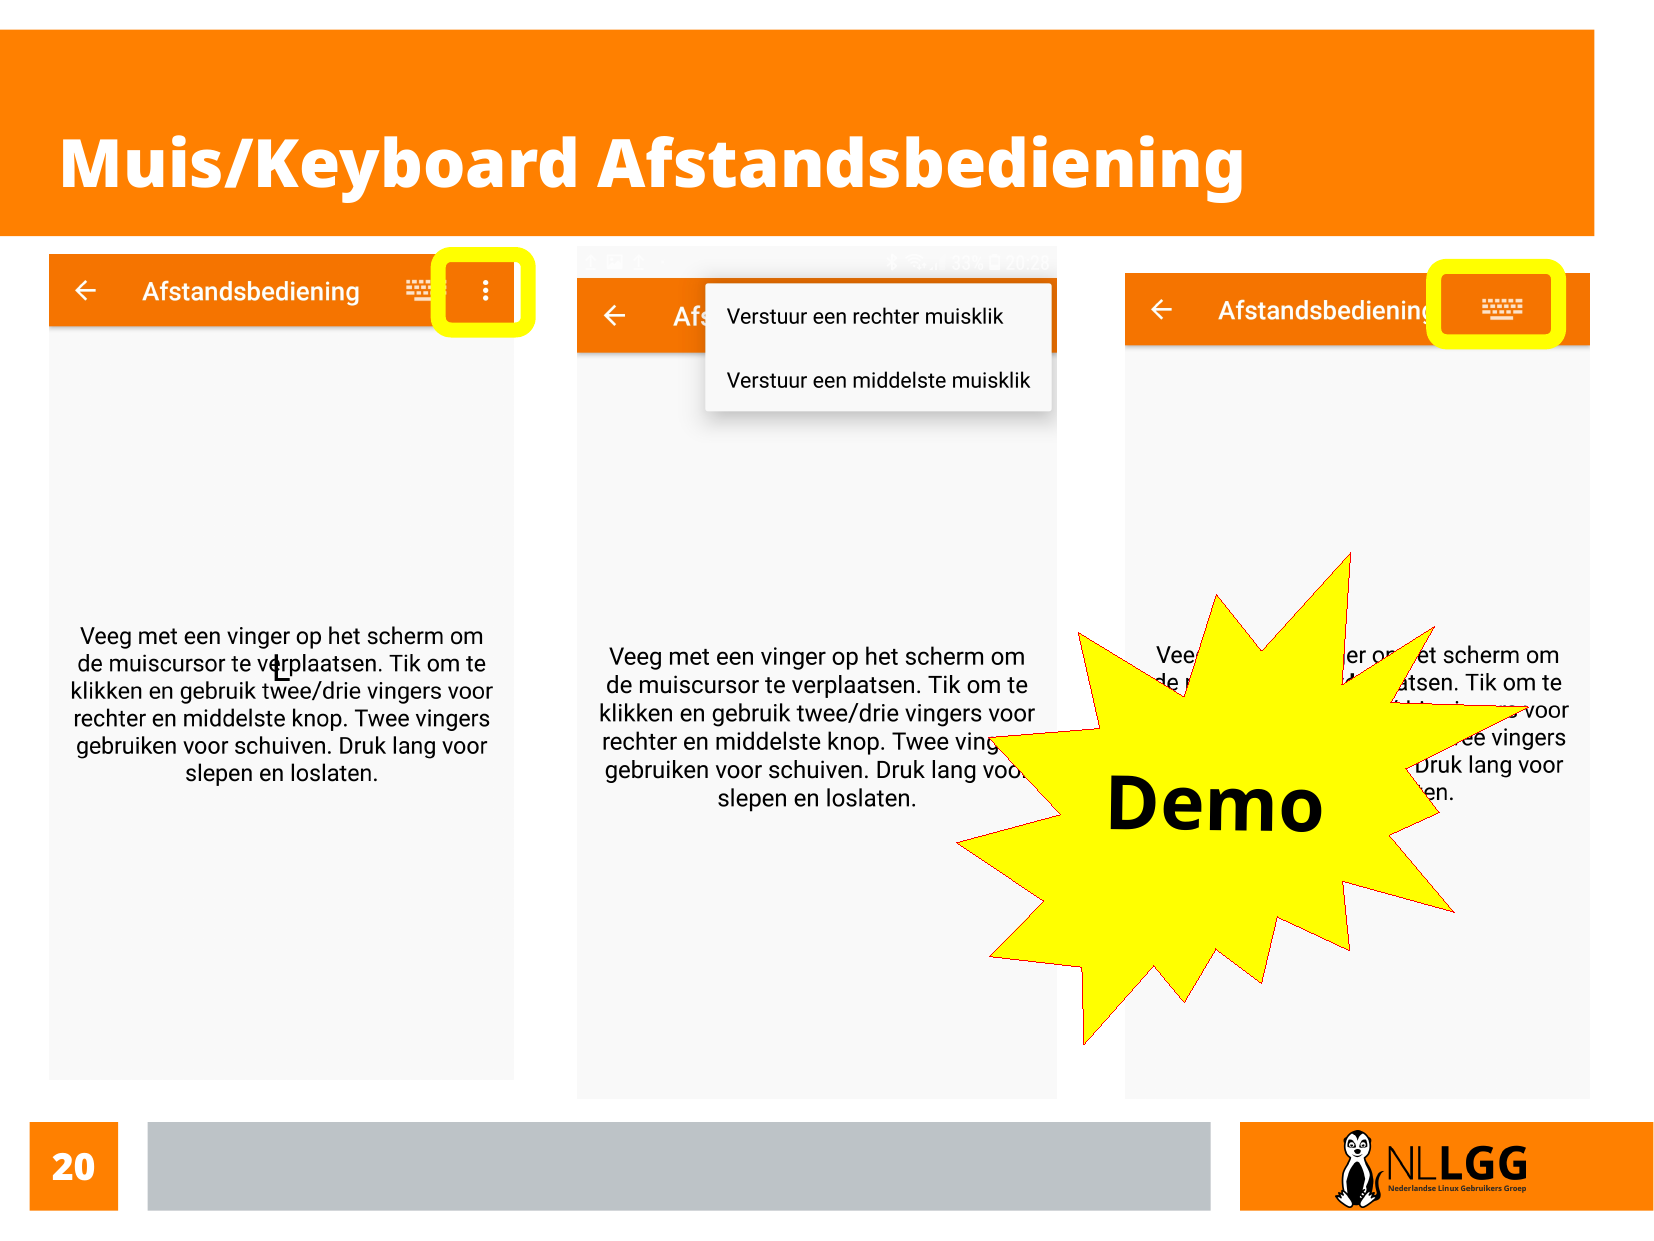

# Muis/Keyboard Afstandsbediening
L
L
Demo
20